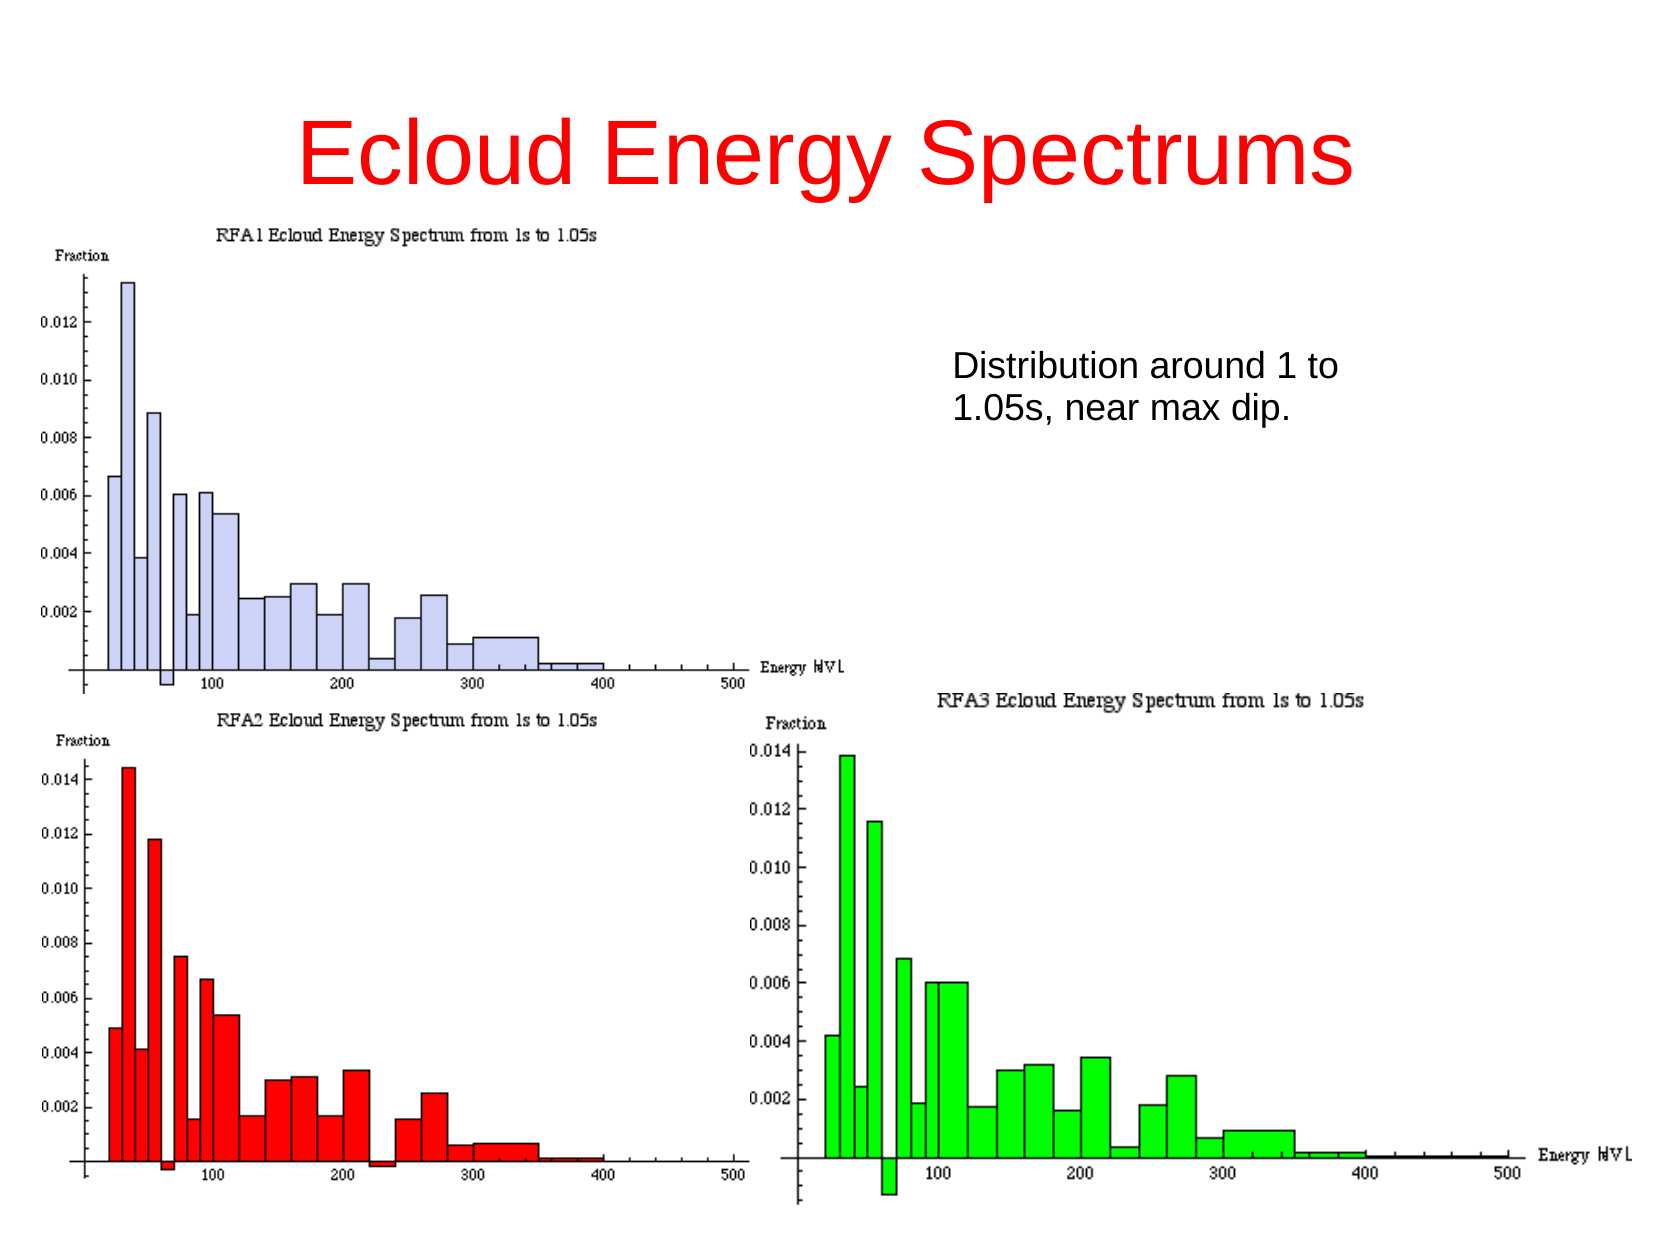

# Ecloud Energy Spectrums
Distribution around 1 to 1.05s, near max dip.